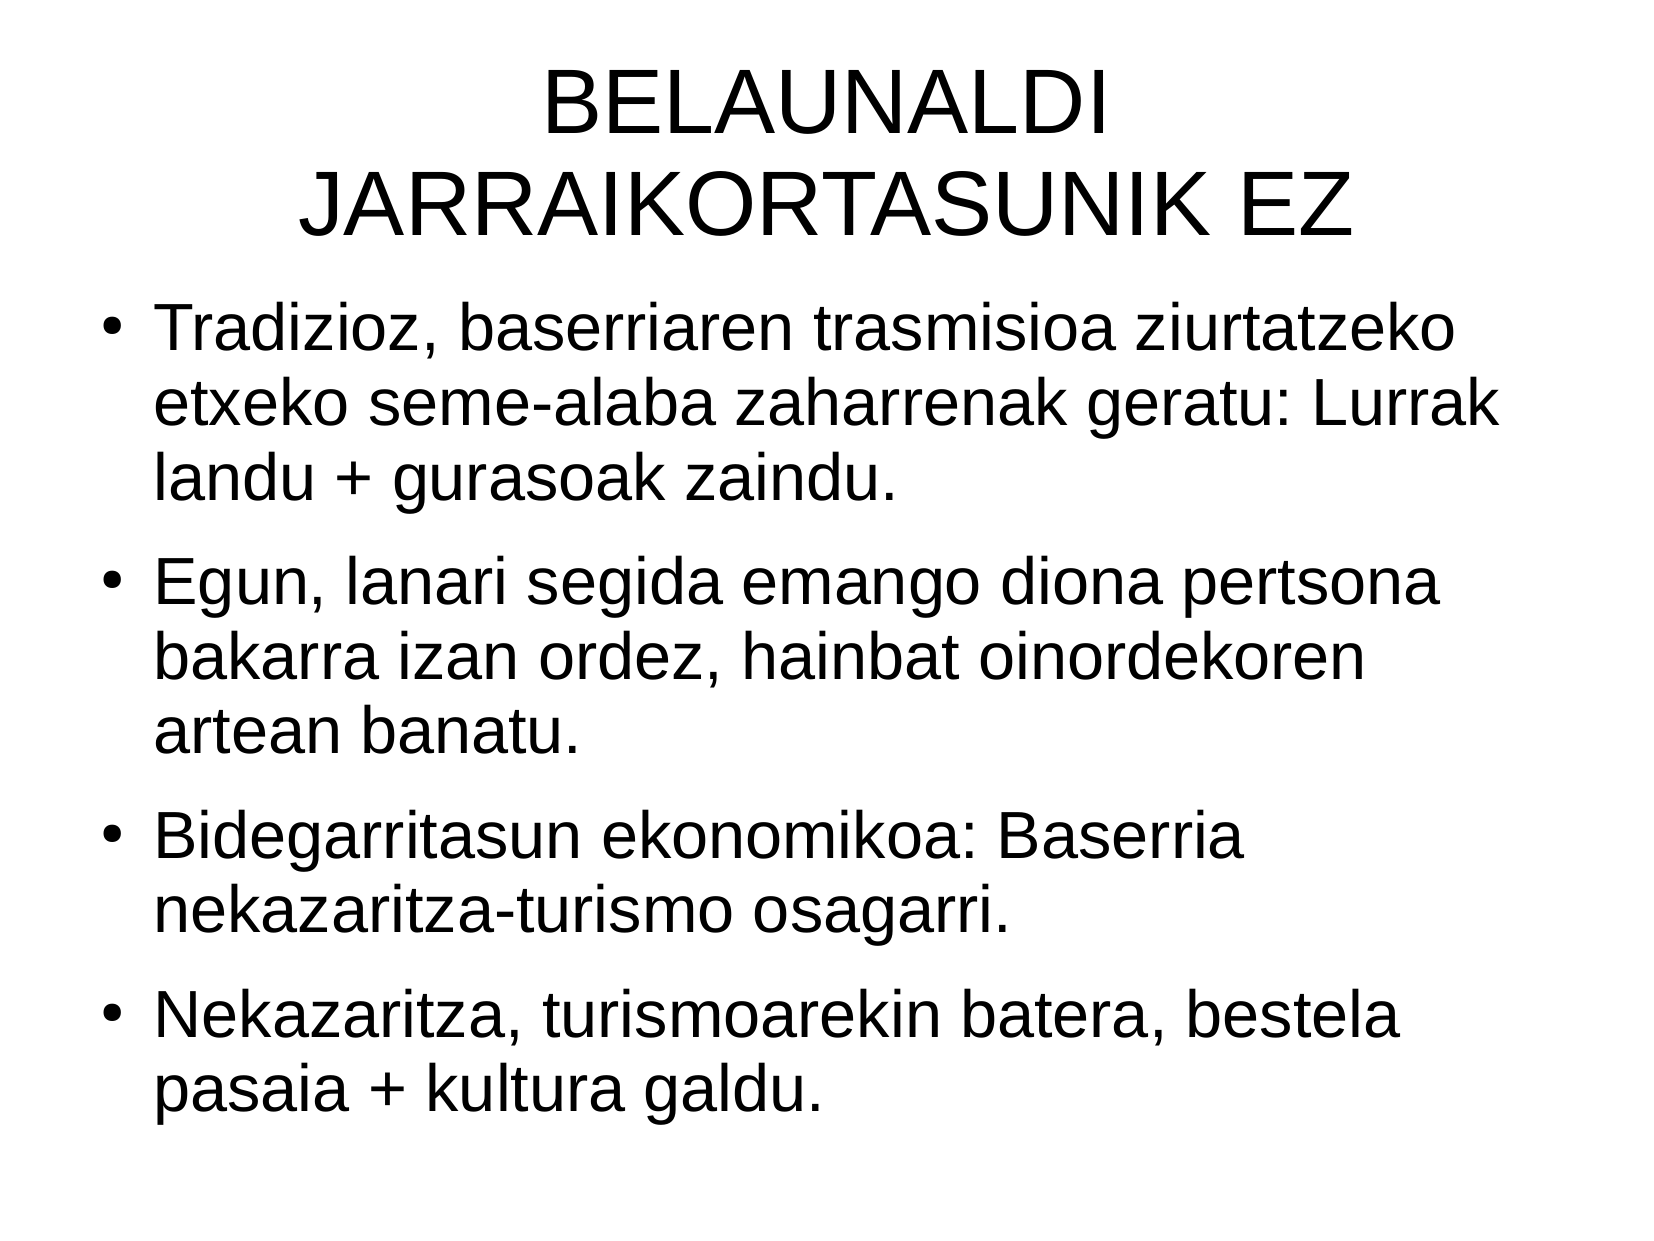

# BELAUNALDI JARRAIKORTASUNIK EZ
Tradizioz, baserriaren trasmisioa ziurtatzeko etxeko seme-alaba zaharrenak geratu: Lurrak landu + gurasoak zaindu.
Egun, lanari segida emango diona pertsona bakarra izan ordez, hainbat oinordekoren artean banatu.
Bidegarritasun ekonomikoa: Baserria nekazaritza-turismo osagarri.
Nekazaritza, turismoarekin batera, bestela pasaia + kultura galdu.